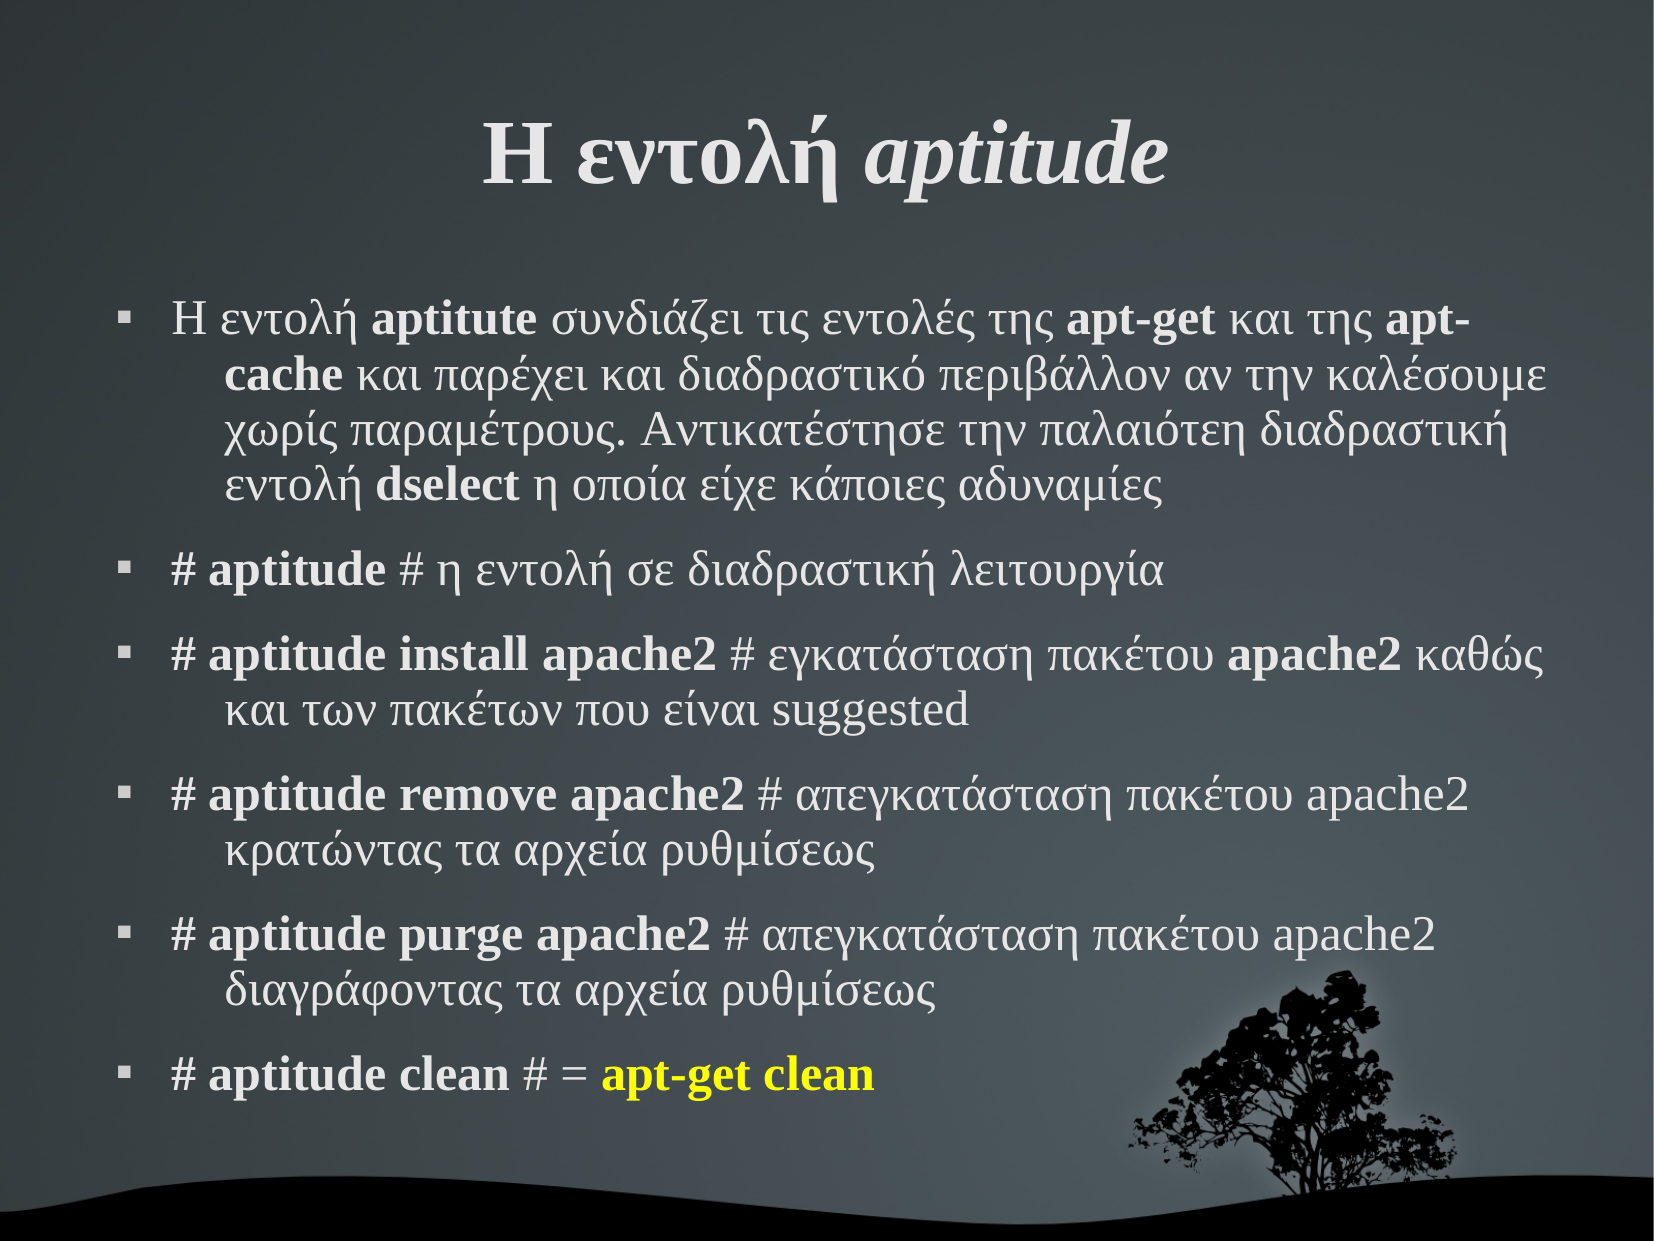

# Η εντολή aptitude
Η εντολή aptitute συνδιάζει τις εντολές της apt-get και της apt-cache και παρέχει και διαδραστικό περιβάλλον αν την καλέσουμε χωρίς παραμέτρους. Αντικατέστησε την παλαιότεη διαδραστική εντολή dselect η οποία είχε κάποιες αδυναμίες
# aptitude # η εντολή σε διαδραστική λειτουργία
# aptitude install apache2 # εγκατάσταση πακέτου apache2 καθώς και των πακέτων που είναι suggested
# aptitude remove apache2 # απεγκατάσταση πακέτου apache2 κρατώντας τα αρχεία ρυθμίσεως
# aptitude purge apache2 # απεγκατάσταση πακέτου apache2 διαγράφοντας τα αρχεία ρυθμίσεως
# aptitude clean # = apt-get clean